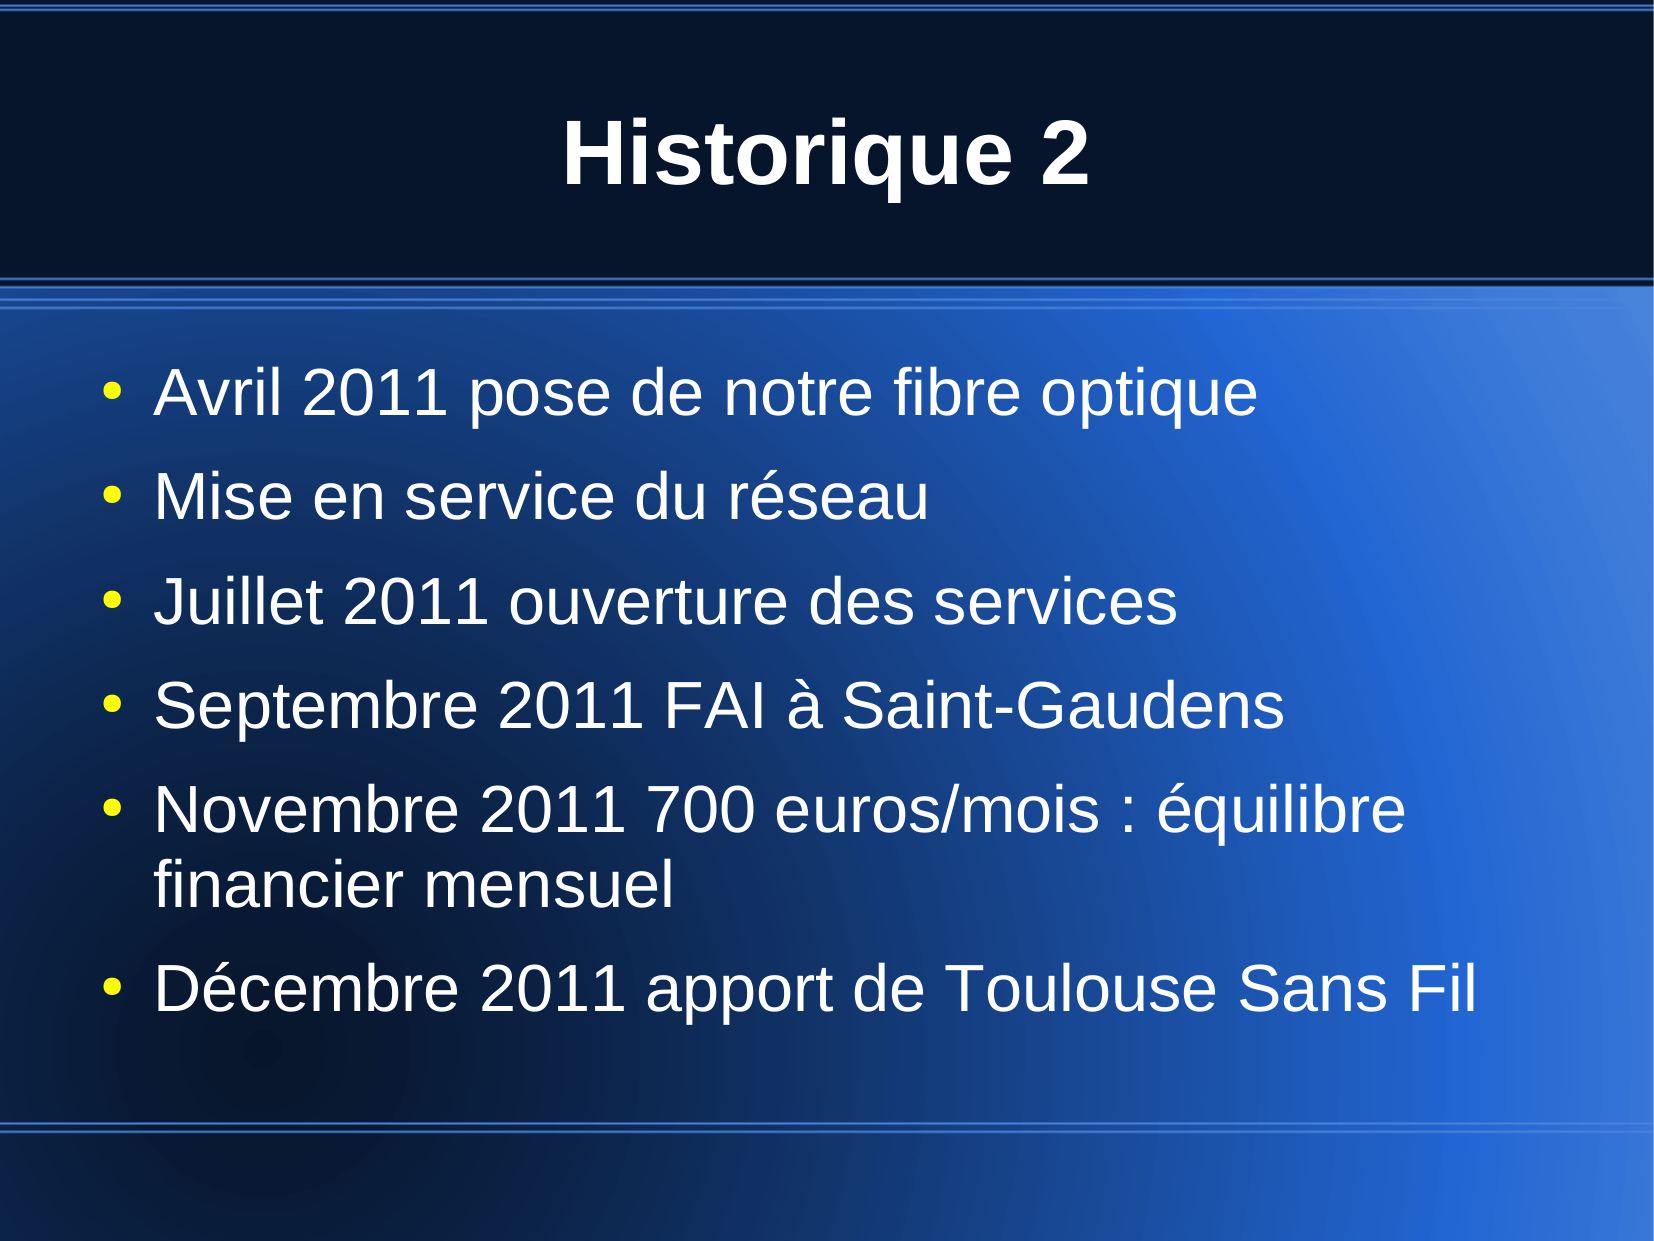

# Historique 2
Avril 2011 pose de notre fibre optique
Mise en service du réseau
Juillet 2011 ouverture des services
Septembre 2011 FAI à Saint-Gaudens
Novembre 2011 700 euros/mois : équilibre financier mensuel
Décembre 2011 apport de Toulouse Sans Fil